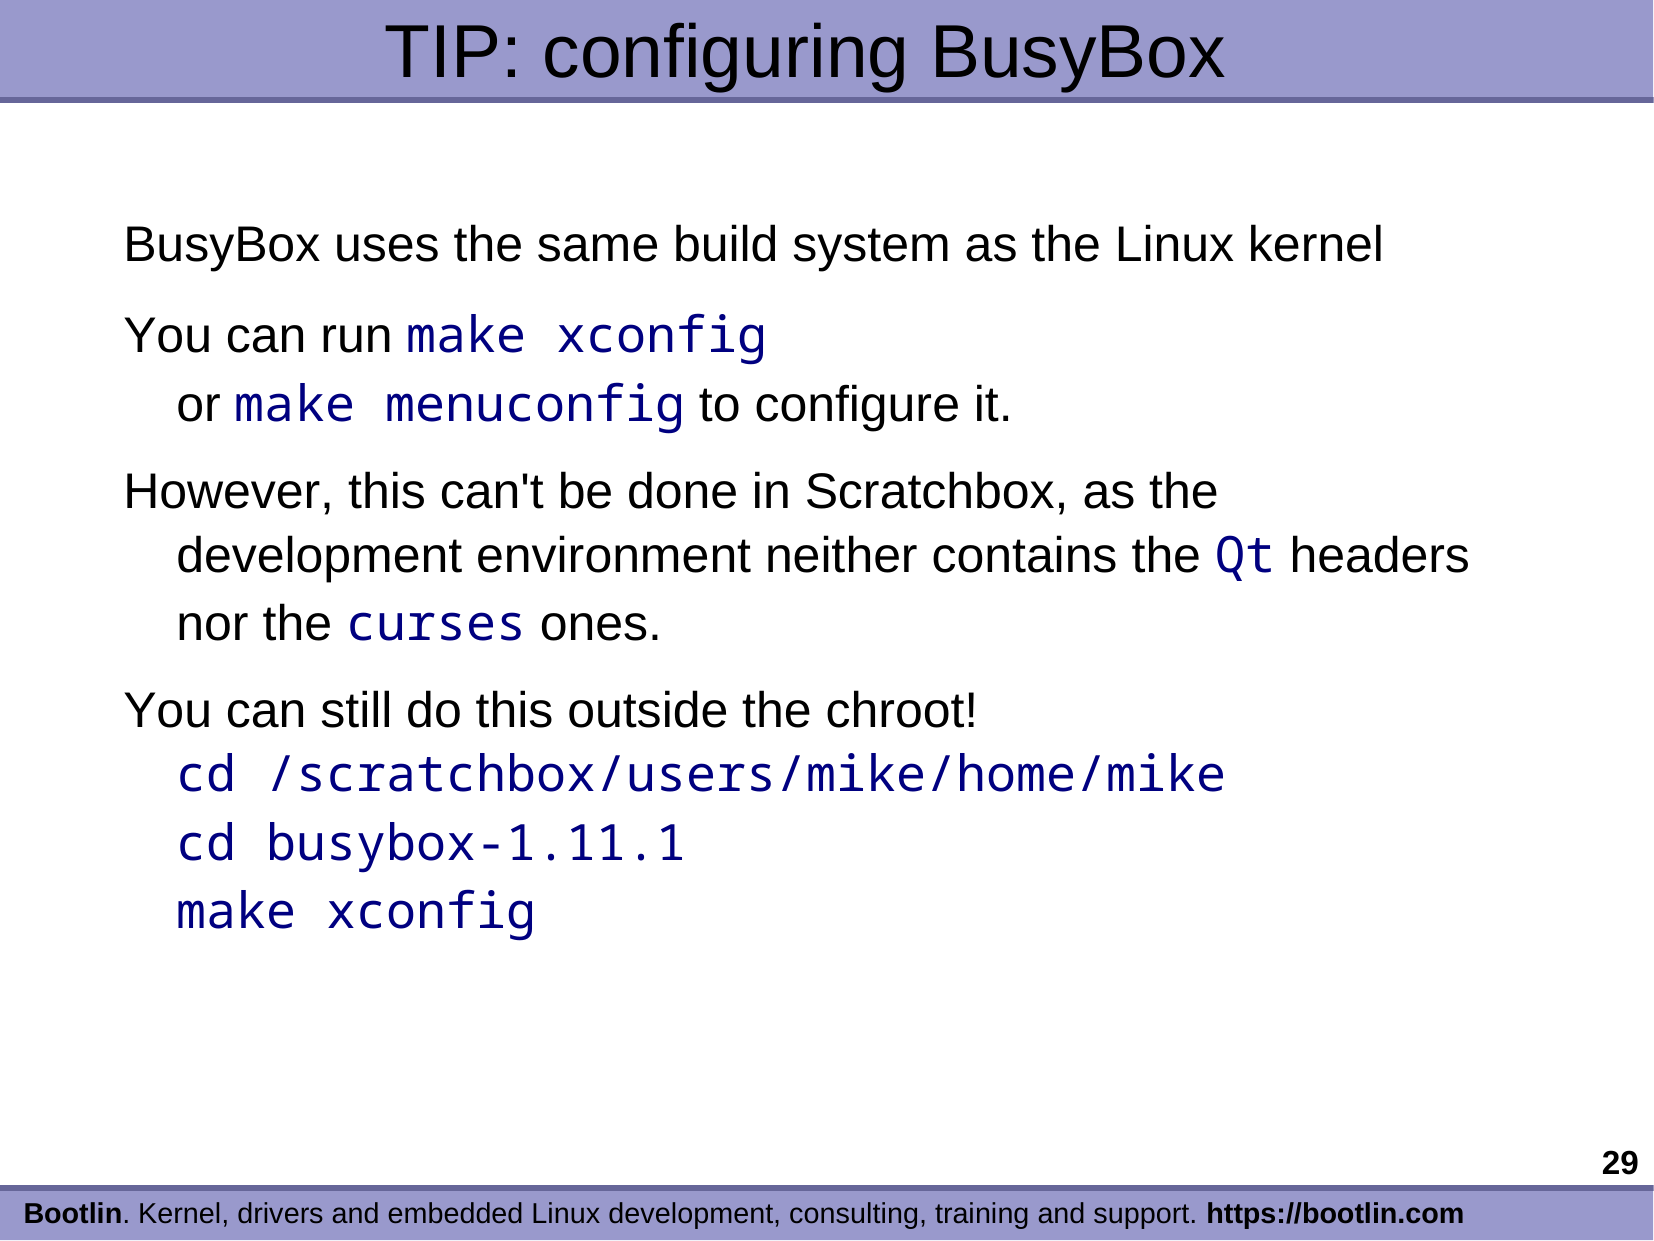

# TIP: configuring BusyBox
BusyBox uses the same build system as the Linux kernel
You can run make xconfig
or make menuconfig to configure it.
However, this can't be done in Scratchbox, as the development environment neither contains the Qt headers nor the curses ones.
You can still do this outside the chroot!
cd /scratchbox/users/mike/home/mike
cd busybox-1.11.1
make xconfig